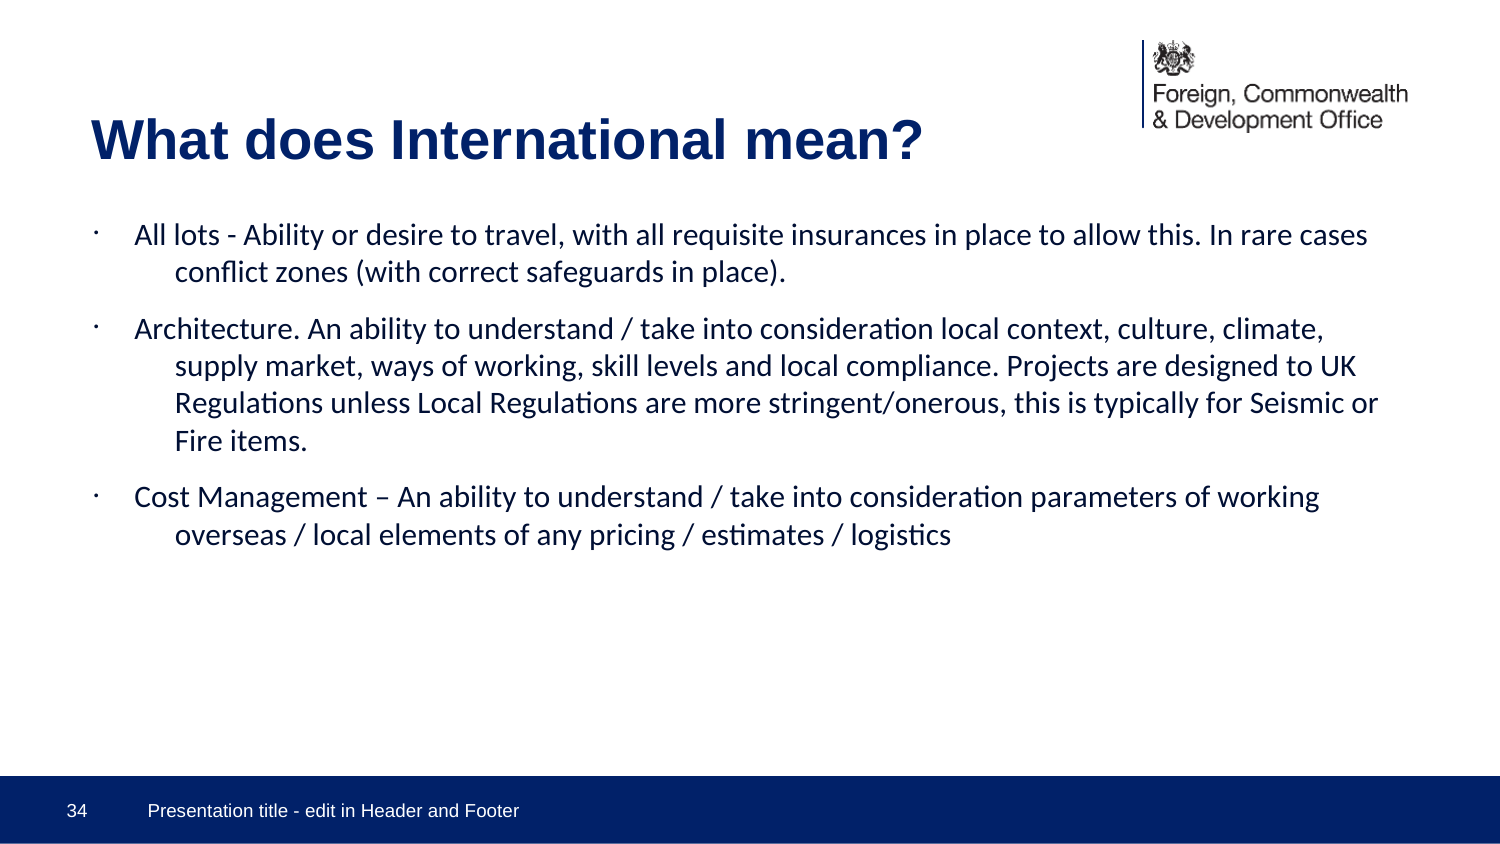

# What does International mean?
All lots - Ability or desire to travel, with all requisite insurances in place to allow this. In rare cases conflict zones (with correct safeguards in place).
Architecture. An ability to understand / take into consideration local context, culture, climate, supply market, ways of working, skill levels and local compliance. Projects are designed to UK Regulations unless Local Regulations are more stringent/onerous, this is typically for Seismic or Fire items.
Cost Management – An ability to understand / take into consideration parameters of working overseas / local elements of any pricing / estimates / logistics
Presentation title - edit in Header and Footer